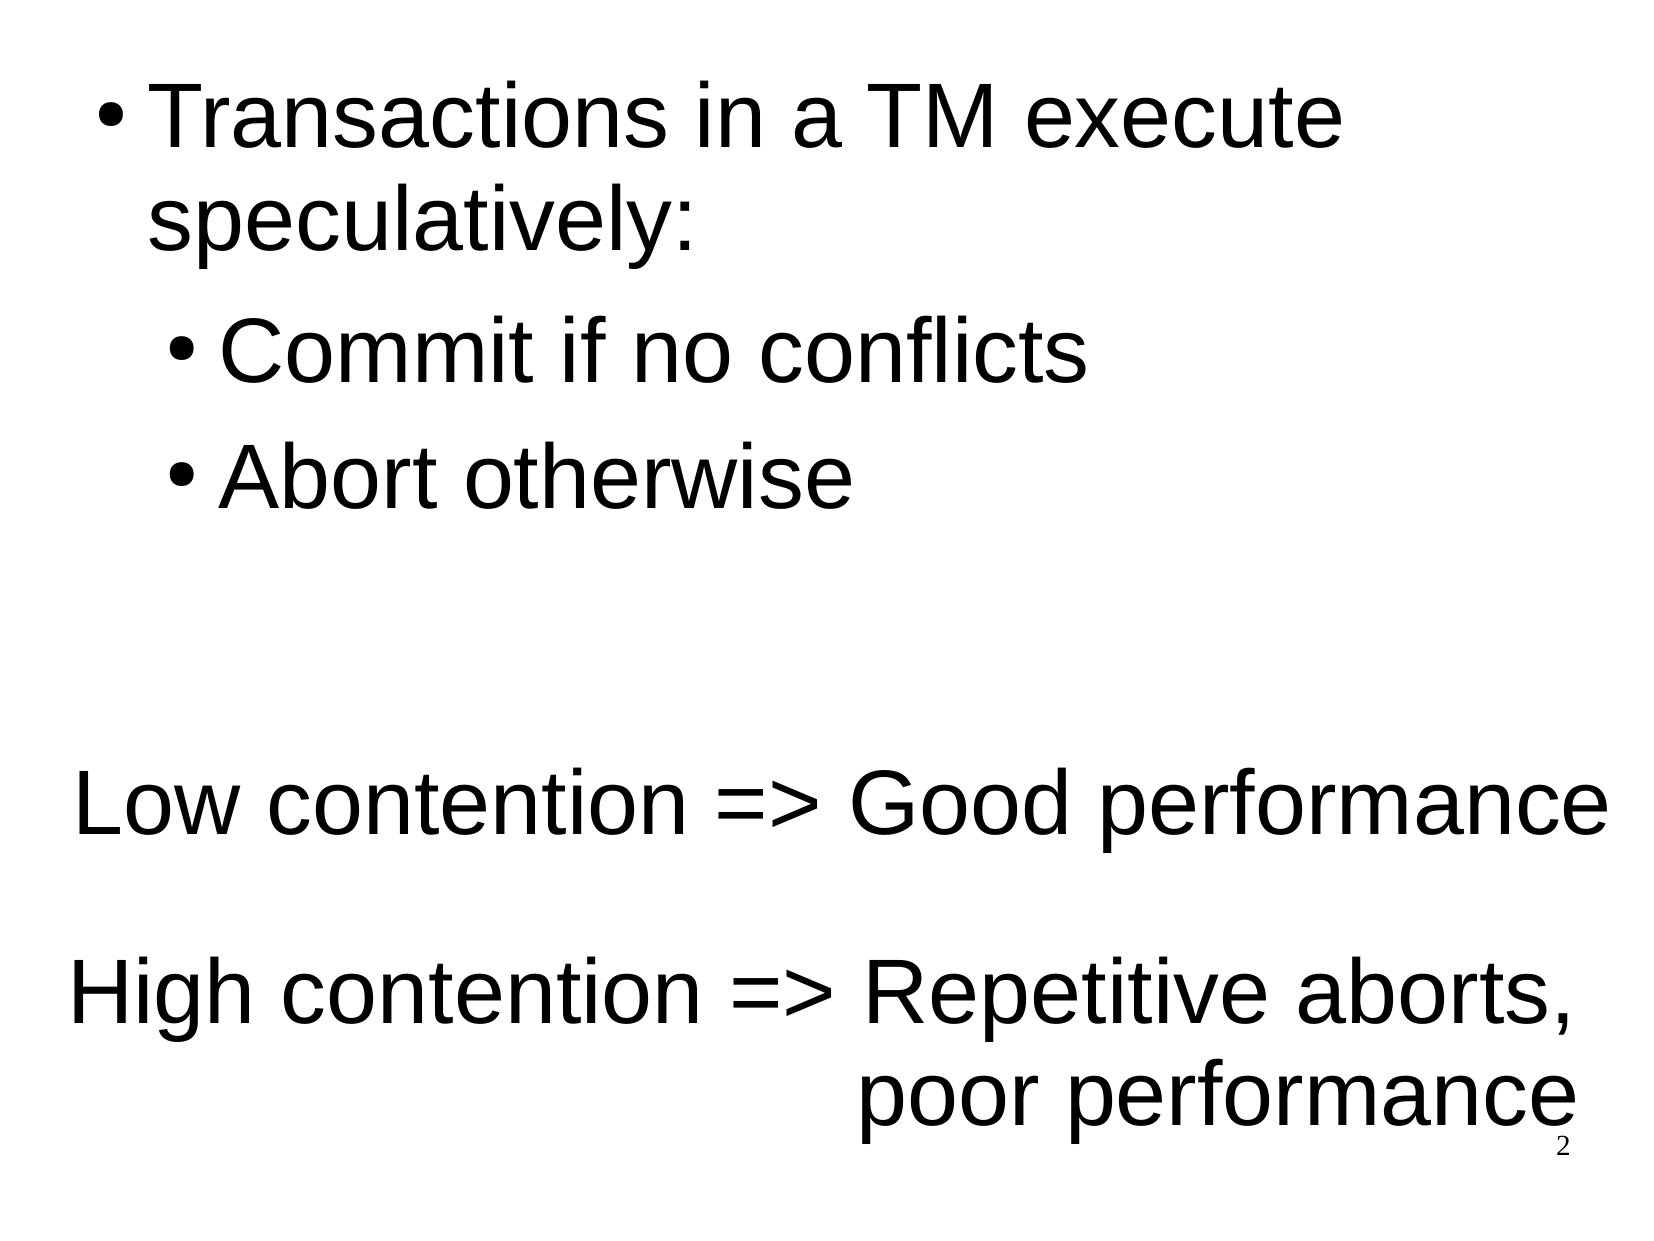

Transactions in a TM execute speculatively:
Commit if no conflicts
Abort otherwise
#
Low contention => Good performance
High contention => Repetitive aborts,
										 poor performance
2